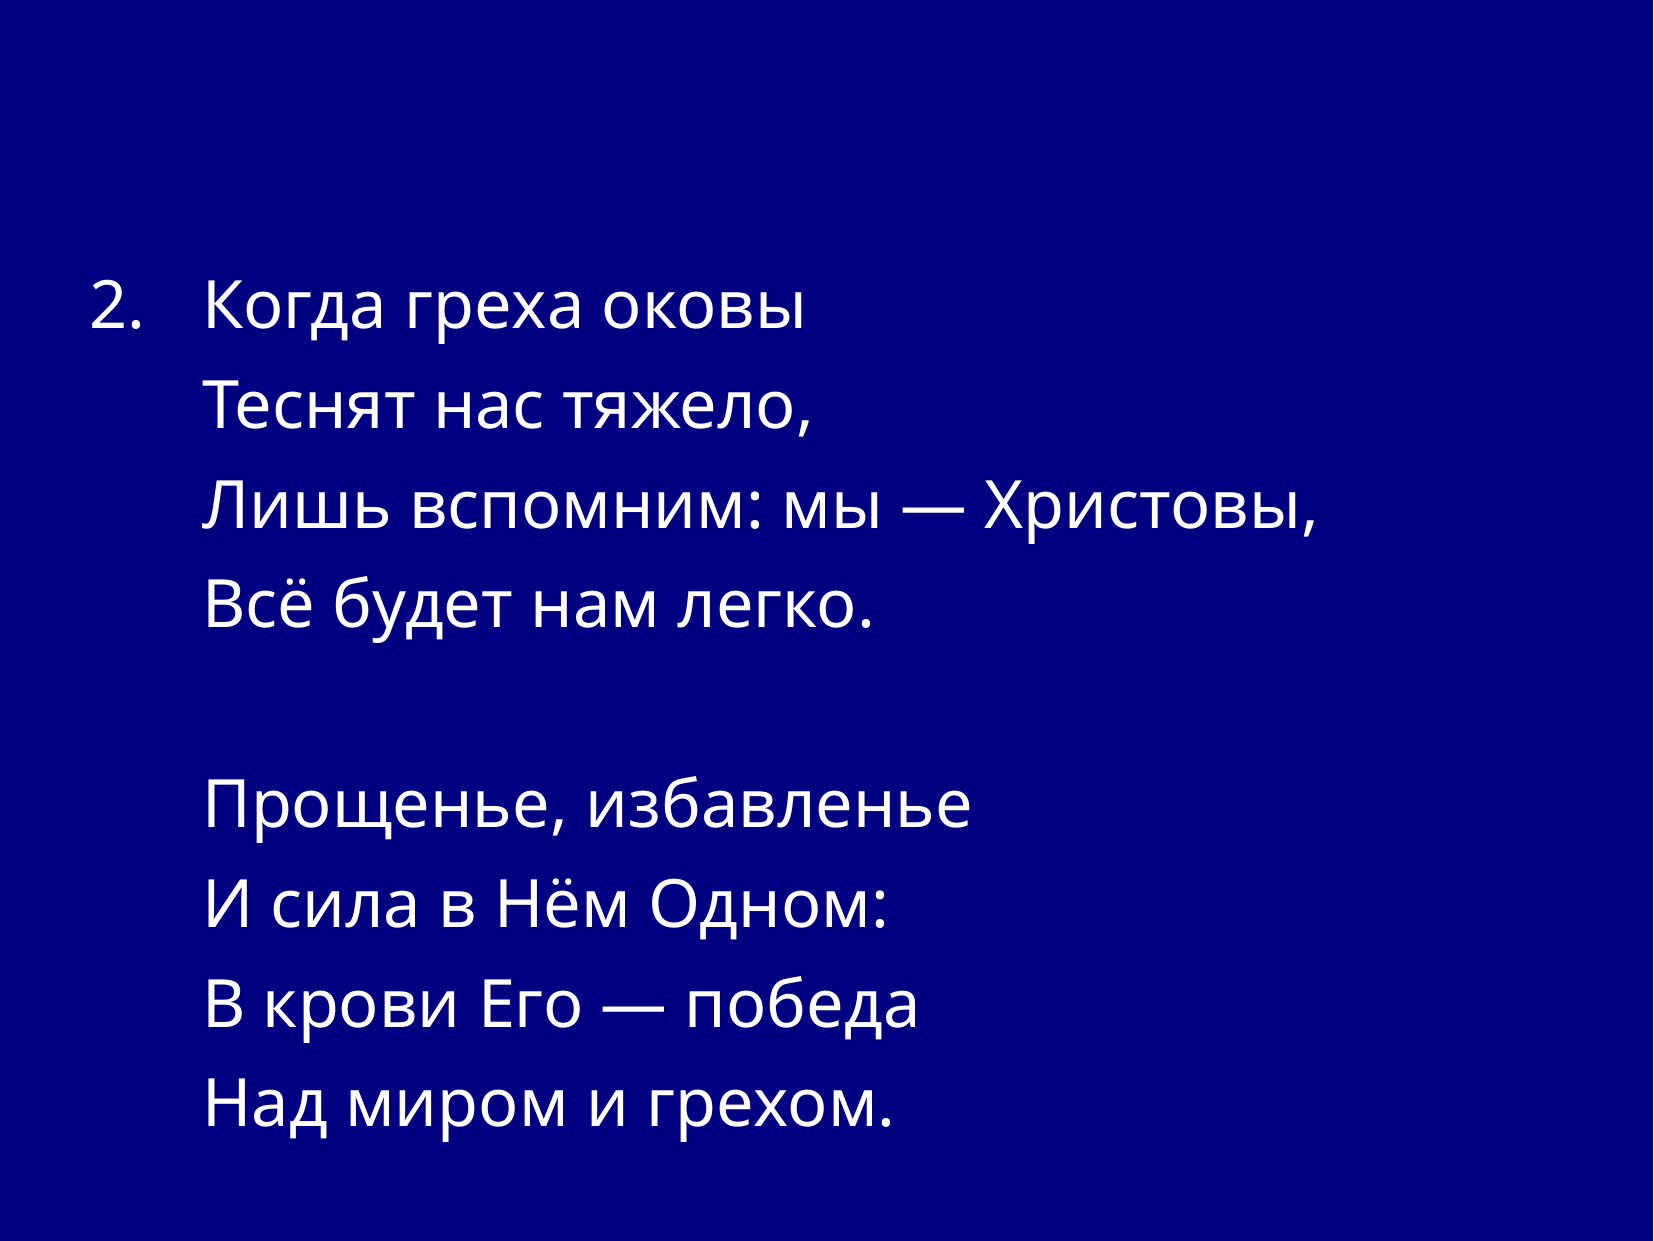

2.	Когда греха оковы
	Теснят нас тяжело,
	Лишь вспомним: мы — Христовы,
	Всё будет нам легко.
	Прощенье, избавленье
	И сила в Нём Одном:
	В крови Его — победа
	Над миром и грехом.